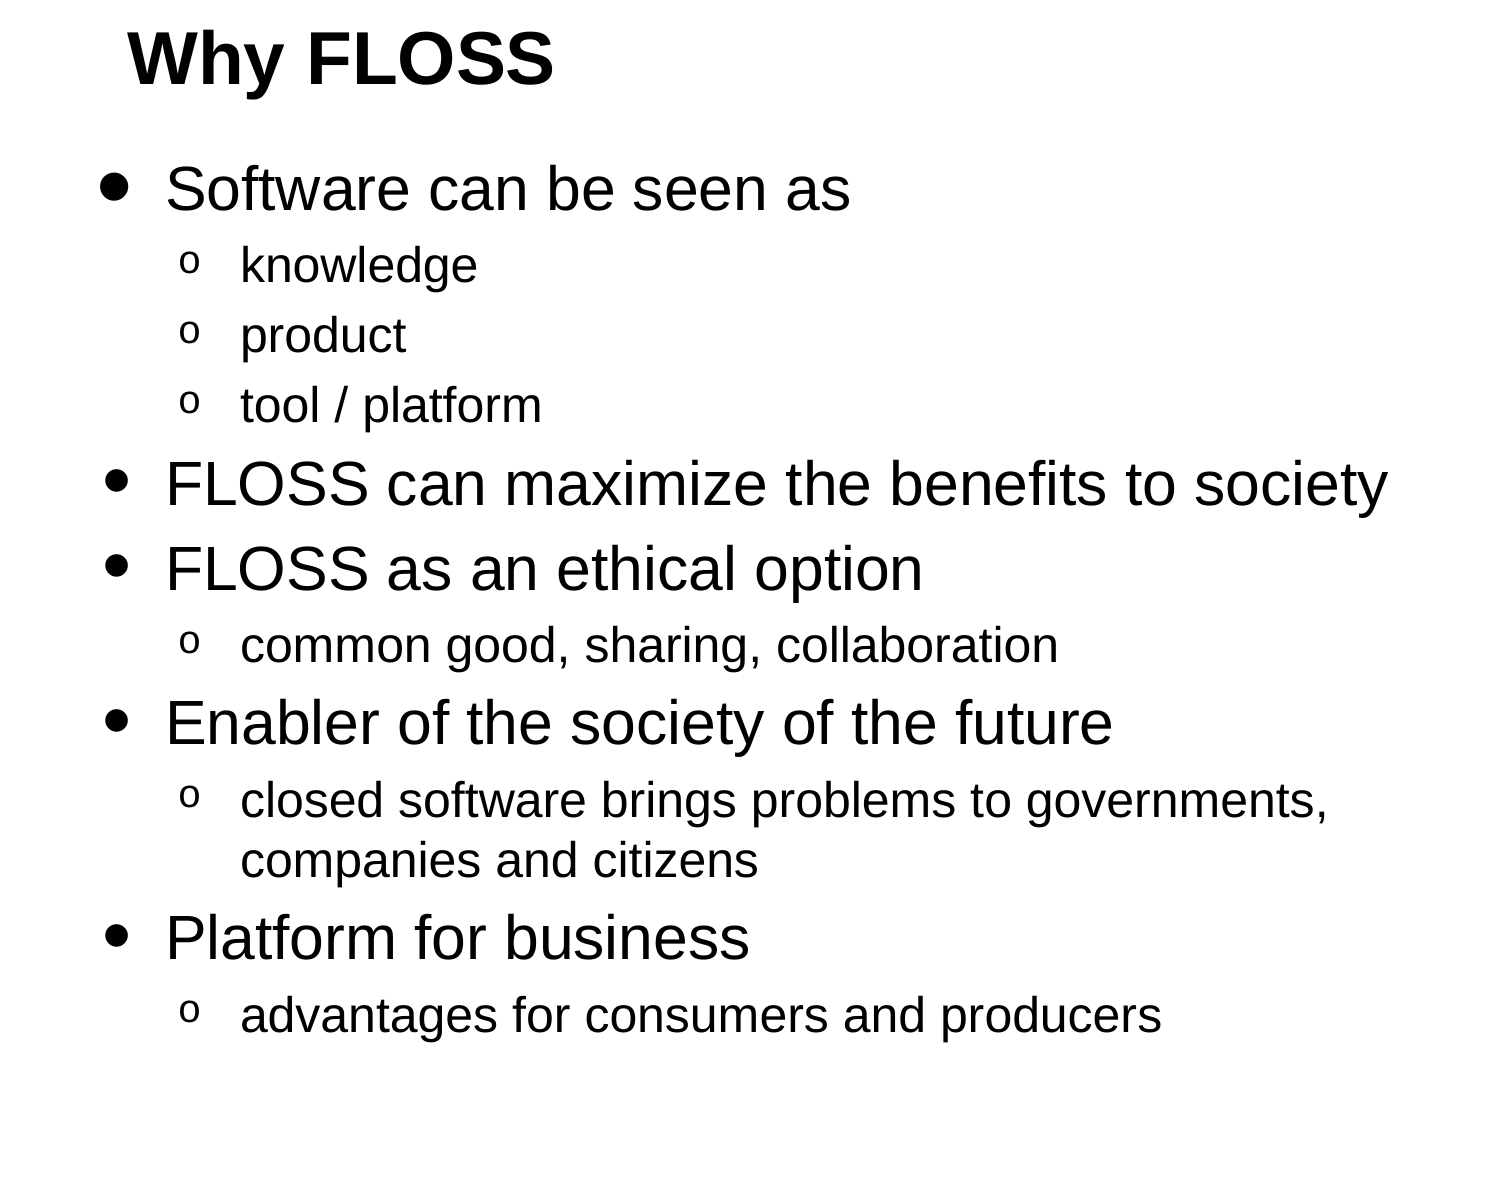

# Why FLOSS
Software can be seen as
knowledge
product
tool / platform
FLOSS can maximize the benefits to society
FLOSS as an ethical option
common good, sharing, collaboration
Enabler of the society of the future
closed software brings problems to governments, companies and citizens
Platform for business
advantages for consumers and producers